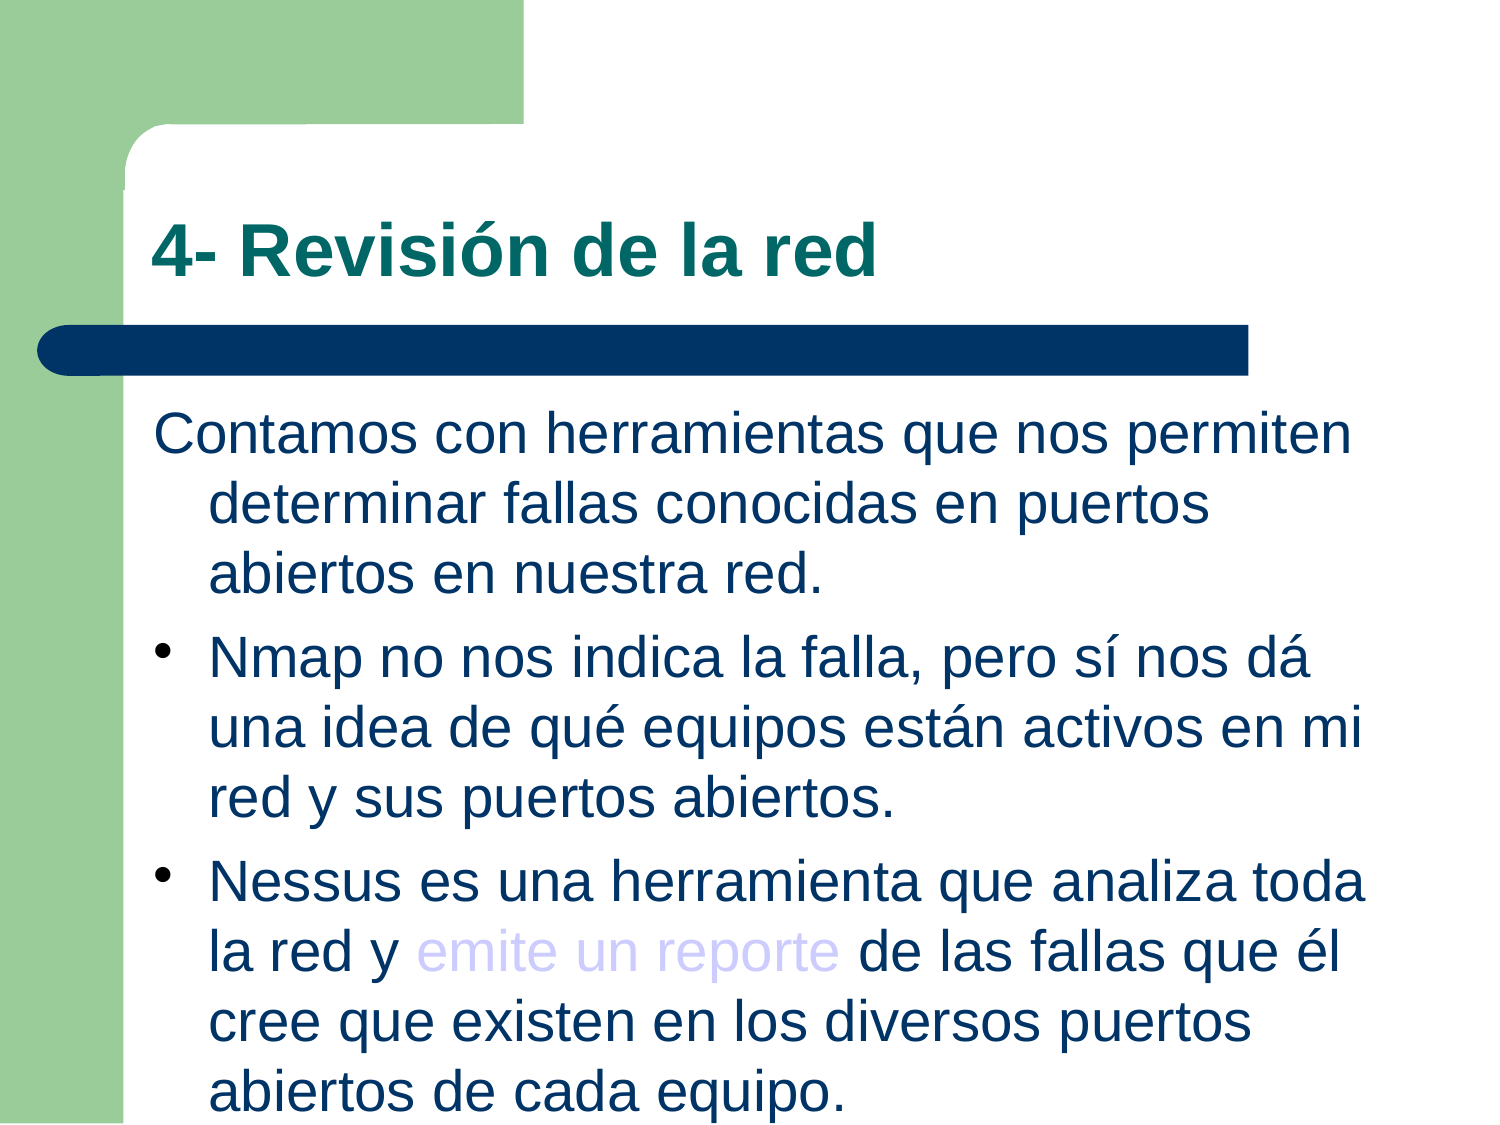

# 4- Revisión de la red
Contamos con herramientas que nos permiten determinar fallas conocidas en puertos abiertos en nuestra red.
Nmap no nos indica la falla, pero sí nos dá una idea de qué equipos están activos en mi red y sus puertos abiertos.
Nessus es una herramienta que analiza toda la red y emite un reporte de las fallas que él cree que existen en los diversos puertos abiertos de cada equipo.